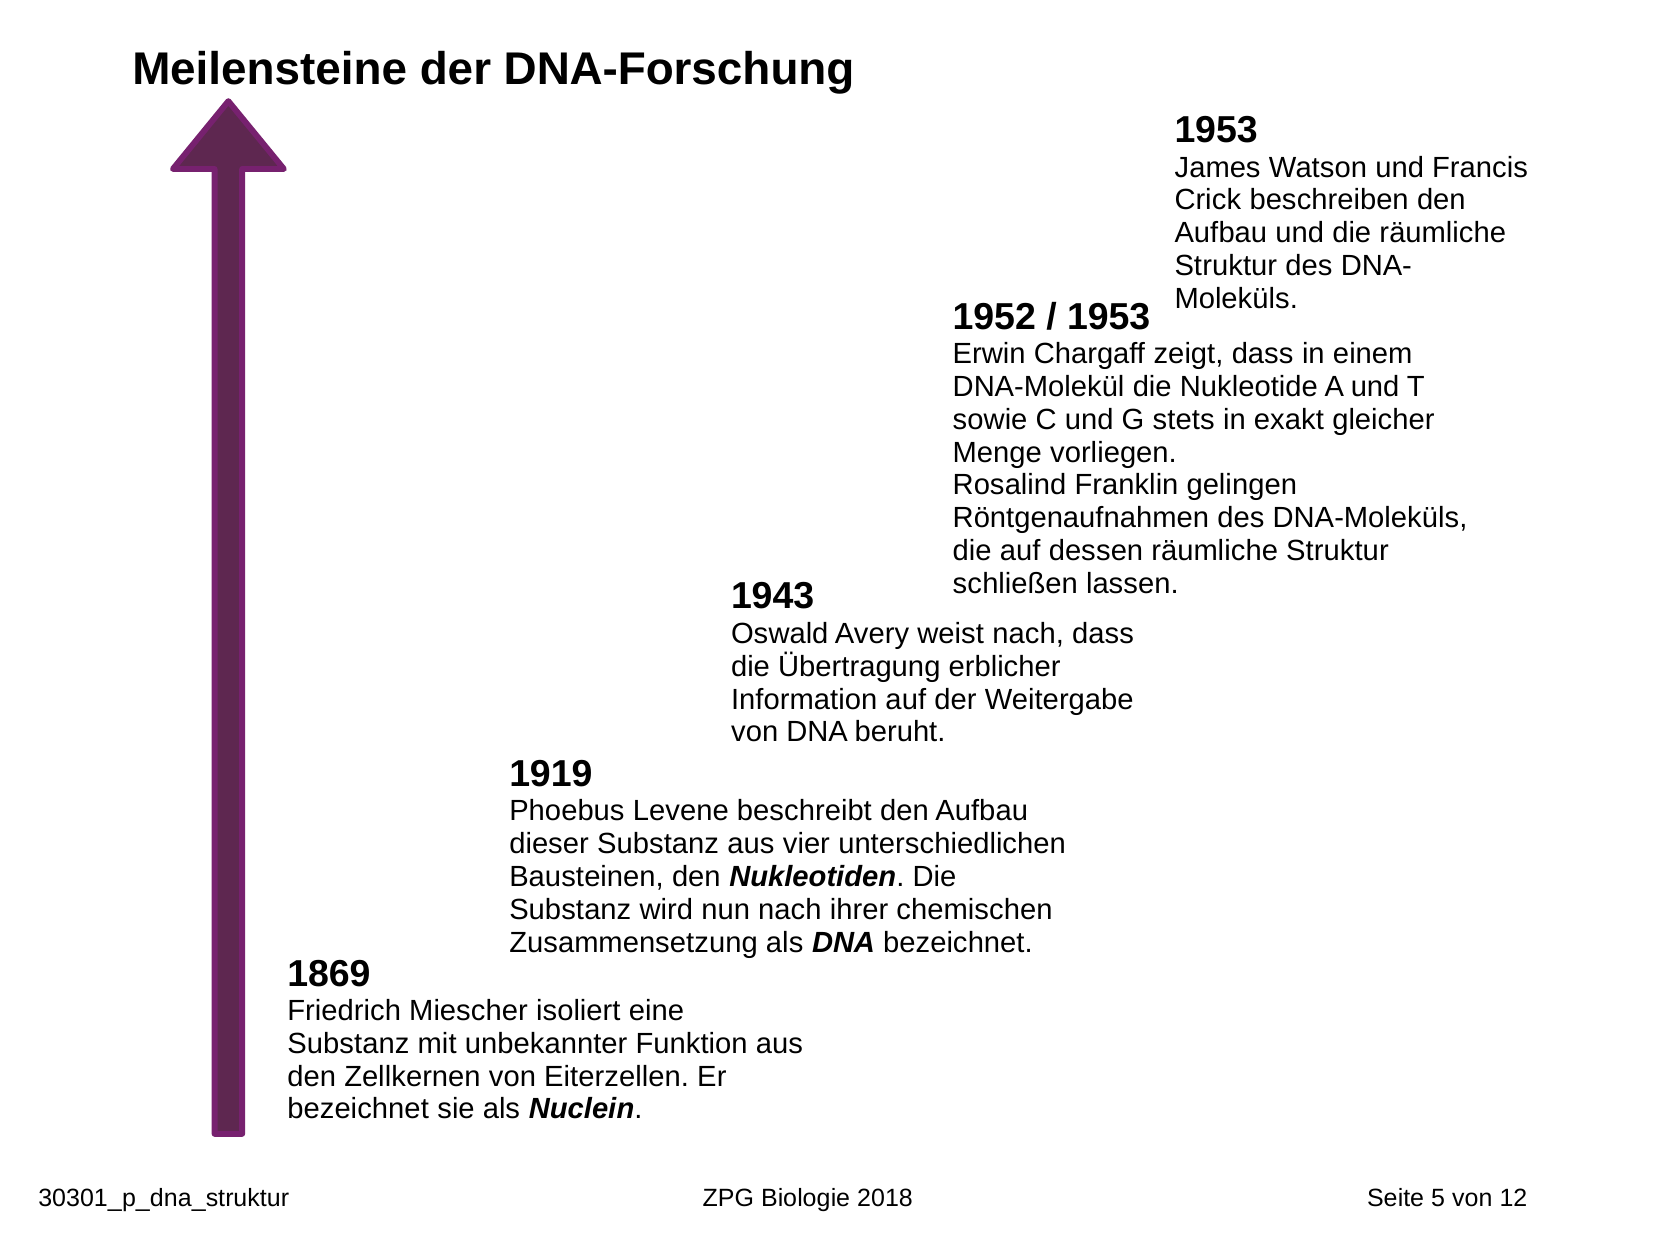

Meilensteine der DNA-Forschung
1953
James Watson und Francis Crick beschreiben den Aufbau und die räumliche Struktur des DNA-Moleküls.
1952 / 1953
Erwin Chargaff zeigt, dass in einem DNA-Molekül die Nukleotide A und T sowie C und G stets in exakt gleicher Menge vorliegen.
Rosalind Franklin gelingen Röntgenaufnahmen des DNA-Moleküls, die auf dessen räumliche Struktur schließen lassen.
1943
Oswald Avery weist nach, dass die Übertragung erblicher Information auf der Weitergabe von DNA beruht.
1919
Phoebus Levene beschreibt den Aufbau dieser Substanz aus vier unterschiedlichen Bausteinen, den Nukleotiden. Die Substanz wird nun nach ihrer chemischen Zusammensetzung als DNA bezeichnet.
1869
Friedrich Miescher isoliert eine Substanz mit unbekannter Funktion aus den Zellkernen von Eiterzellen. Er bezeichnet sie als Nuclein.
30301_p_dna_struktur						ZPG Biologie 2018							Seite 5 von 12